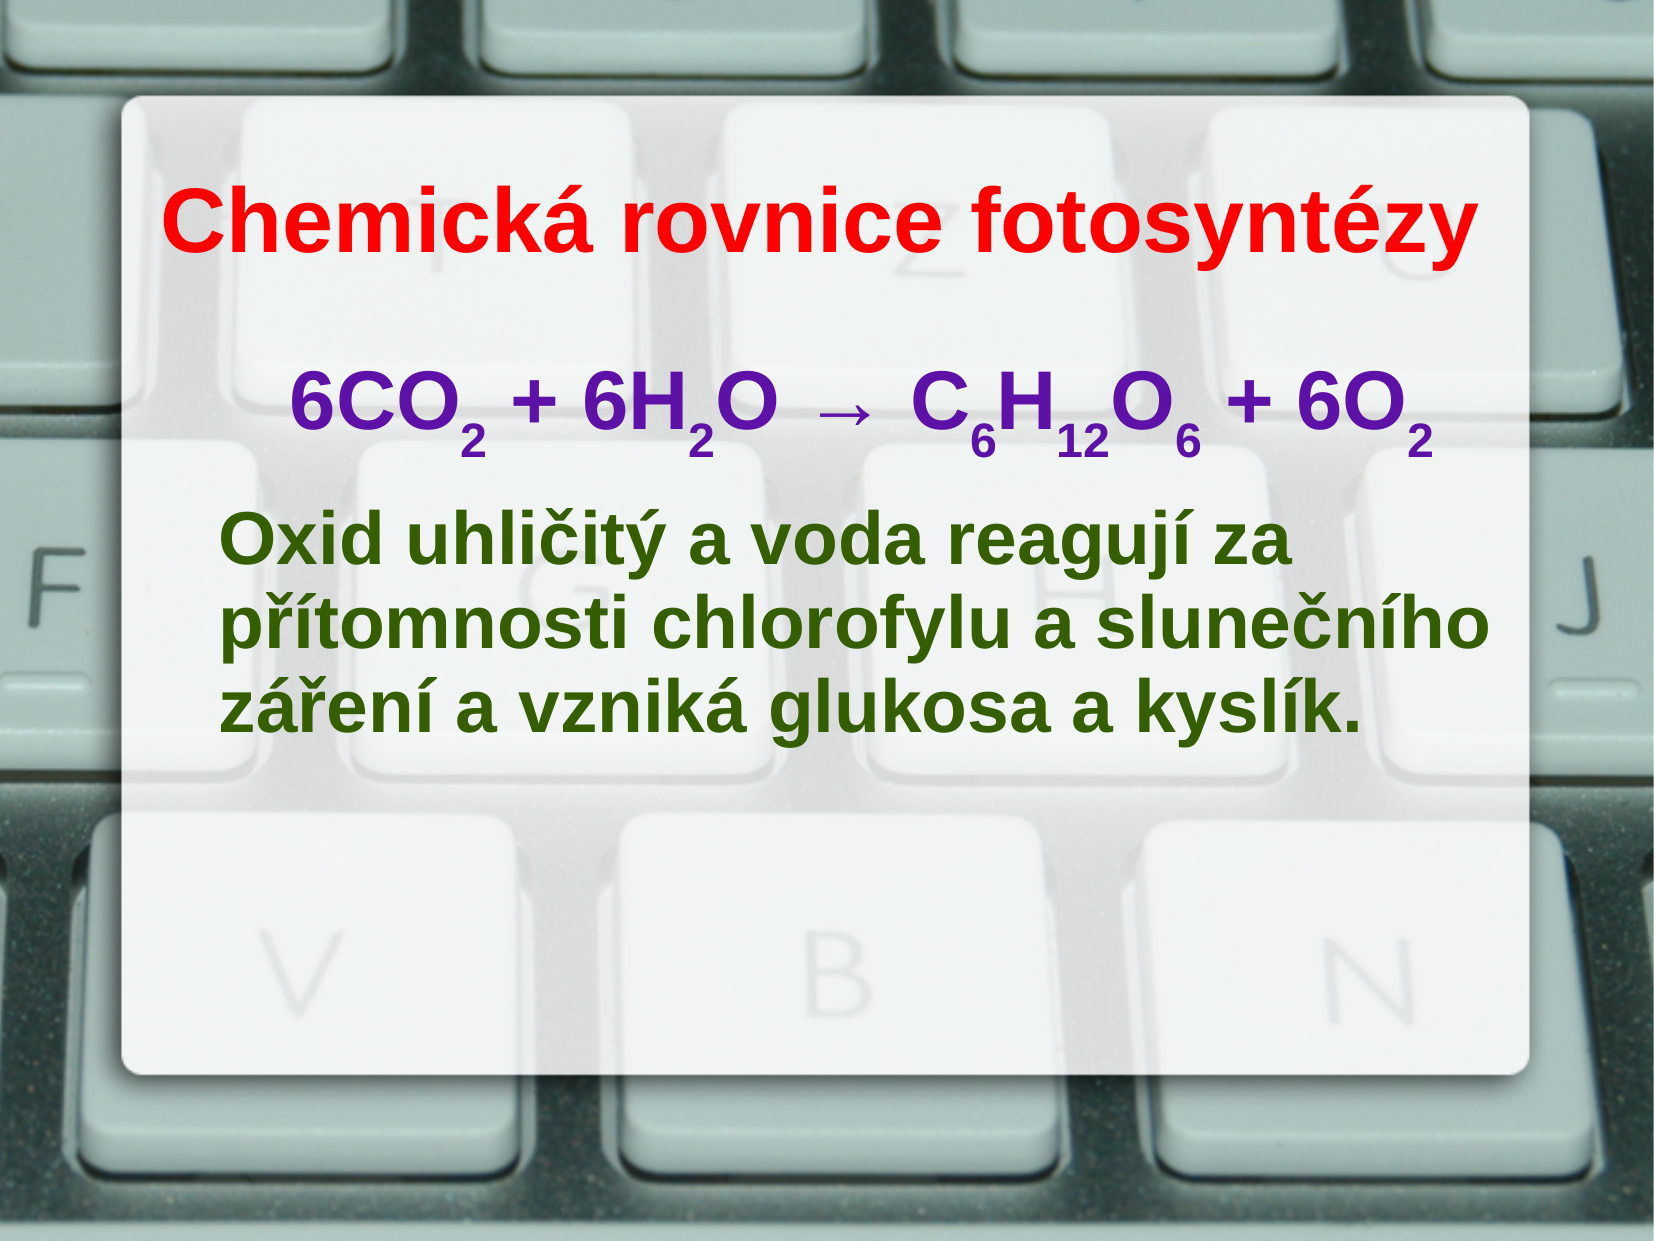

# Chemická rovnice fotosyntézy
6CO2 + 6H2O → C6H12O6 + 6O2
Oxid uhličitý a voda reagují za přítomnosti chlorofylu a slunečního záření a vzniká glukosa a kyslík.